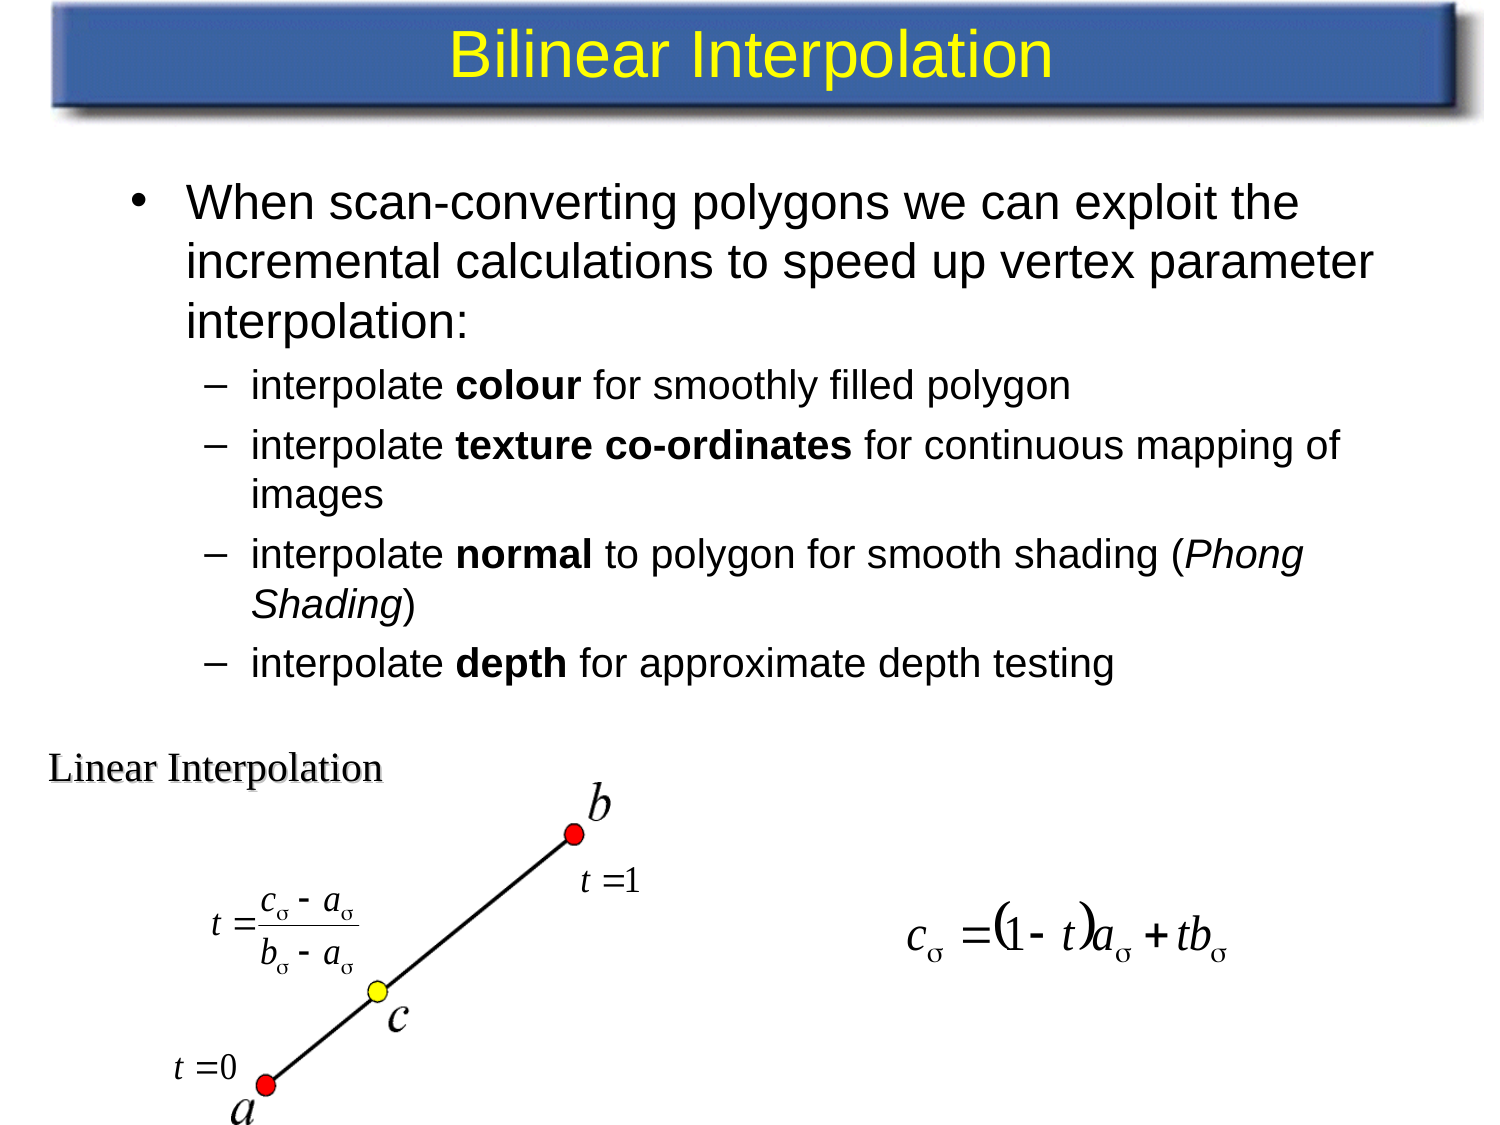

# Bilinear Interpolation
When scan-converting polygons we can exploit the incremental calculations to speed up vertex parameter interpolation:
interpolate colour for smoothly filled polygon
interpolate texture co-ordinates for continuous mapping of images
interpolate normal to polygon for smooth shading (Phong Shading)
interpolate depth for approximate depth testing
Linear Interpolation